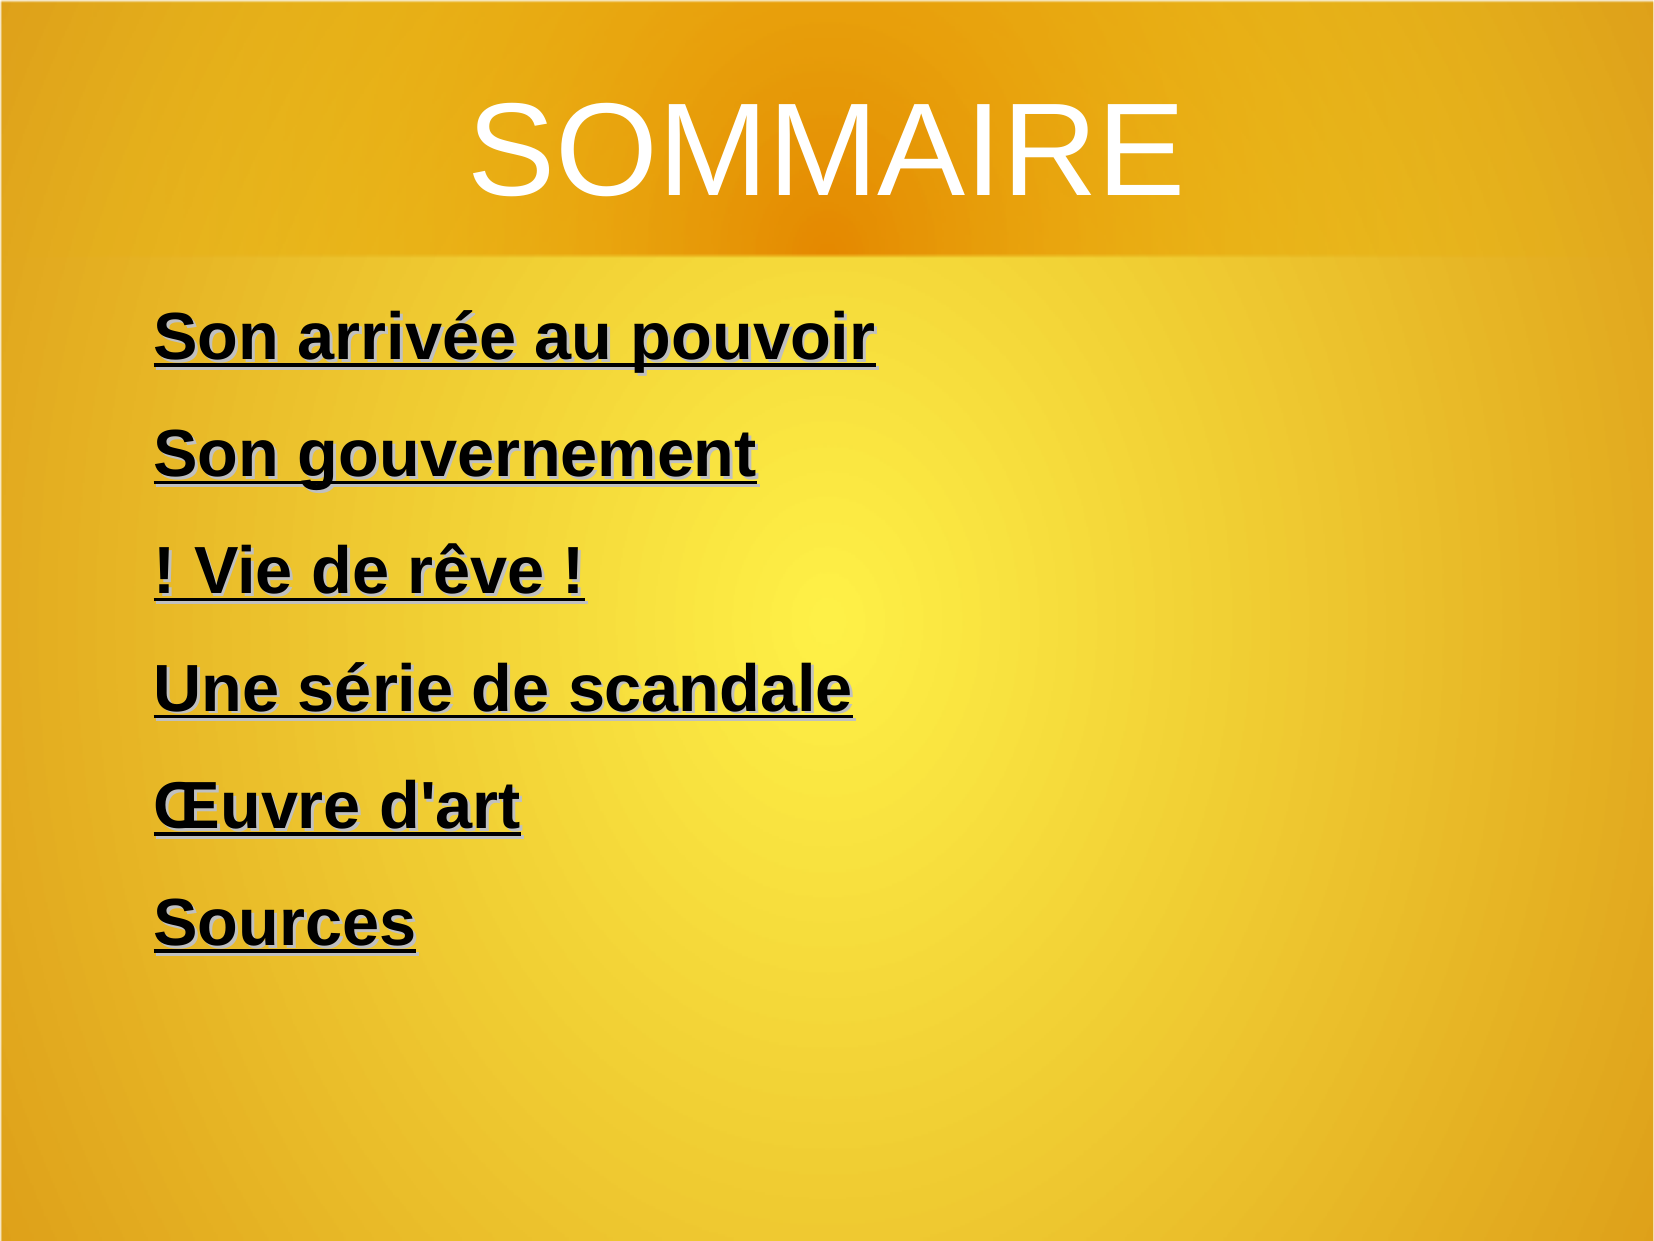

# SOMMAIRE
Son arrivée au pouvoir
Son gouvernement
! Vie de rêve !
Une série de scandale
Œuvre d'art
Sources